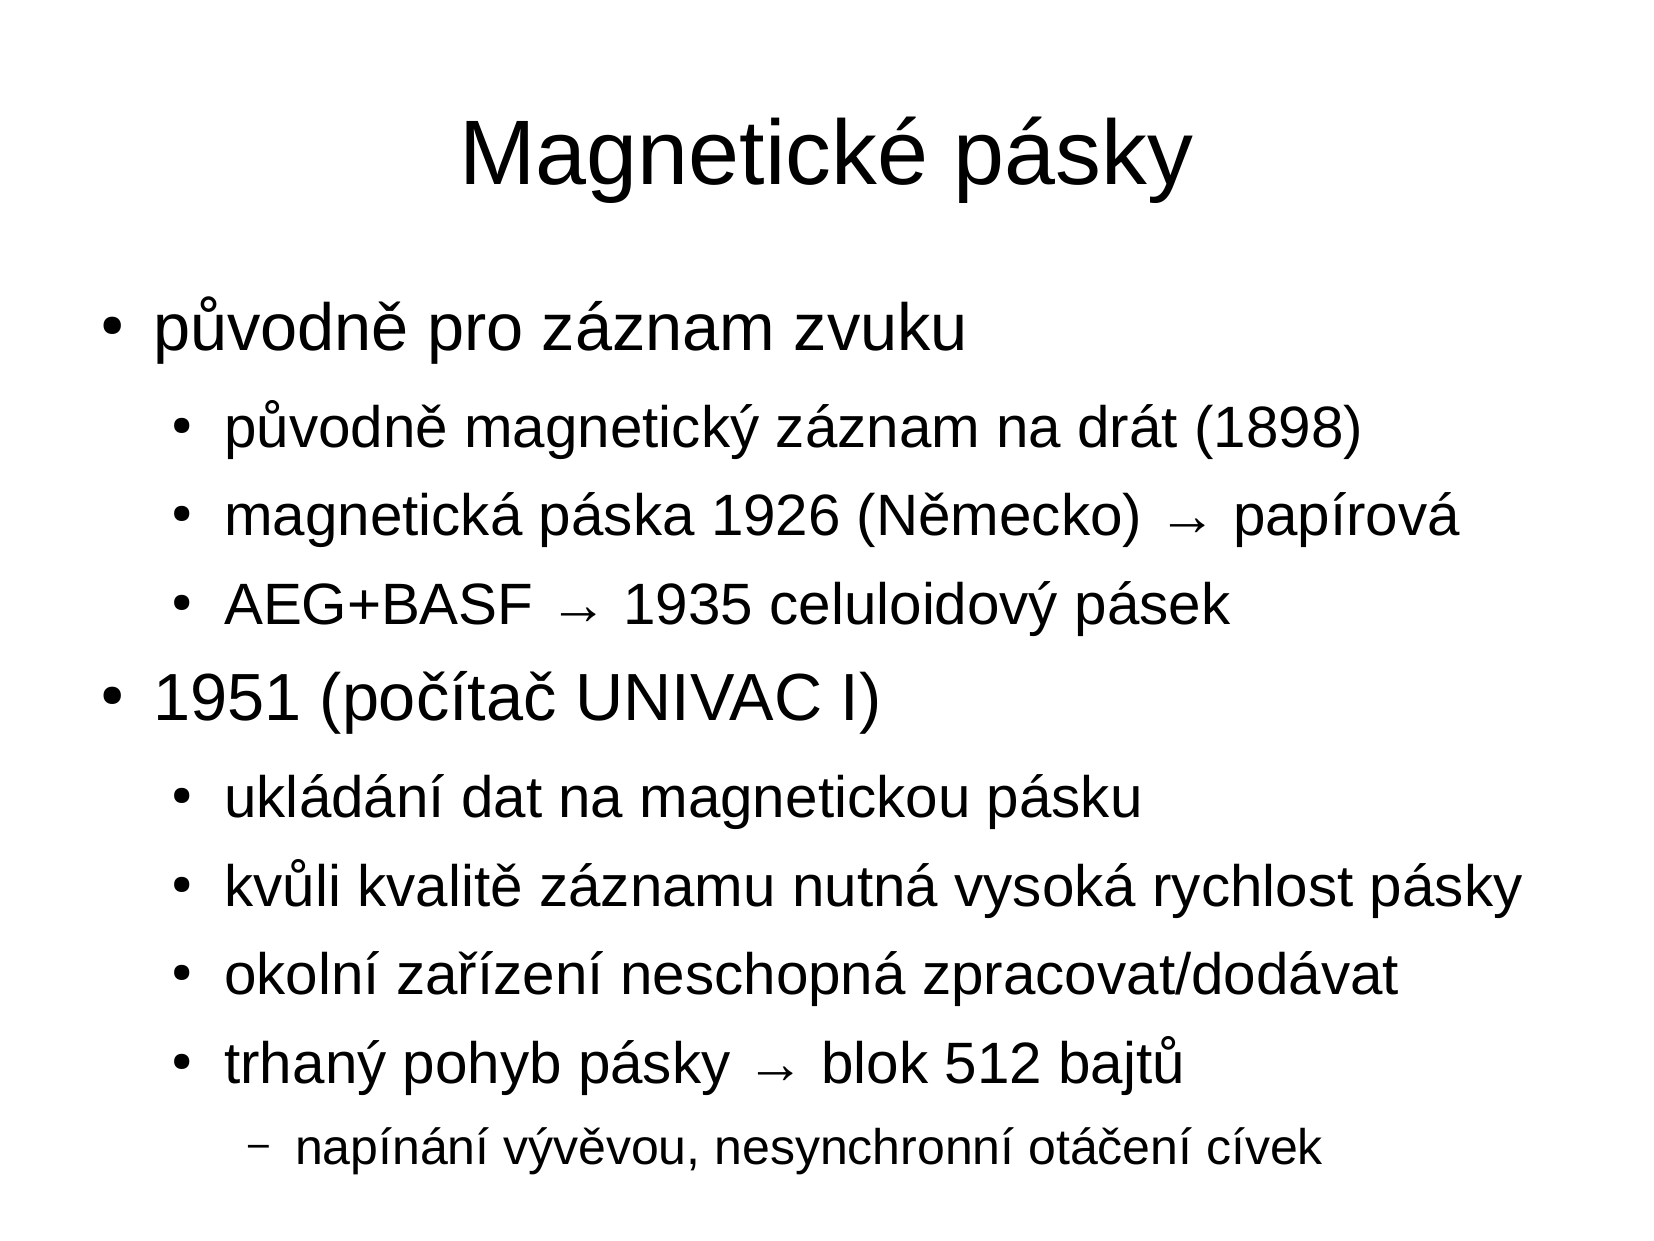

# Magnetické pásky
původně pro záznam zvuku
původně magnetický záznam na drát (1898)
magnetická páska 1926 (Německo) → papírová
AEG+BASF → 1935 celuloidový pásek
1951 (počítač UNIVAC I)
ukládání dat na magnetickou pásku
kvůli kvalitě záznamu nutná vysoká rychlost pásky
okolní zařízení neschopná zpracovat/dodávat
trhaný pohyb pásky → blok 512 bajtů
napínání vývěvou, nesynchronní otáčení cívek